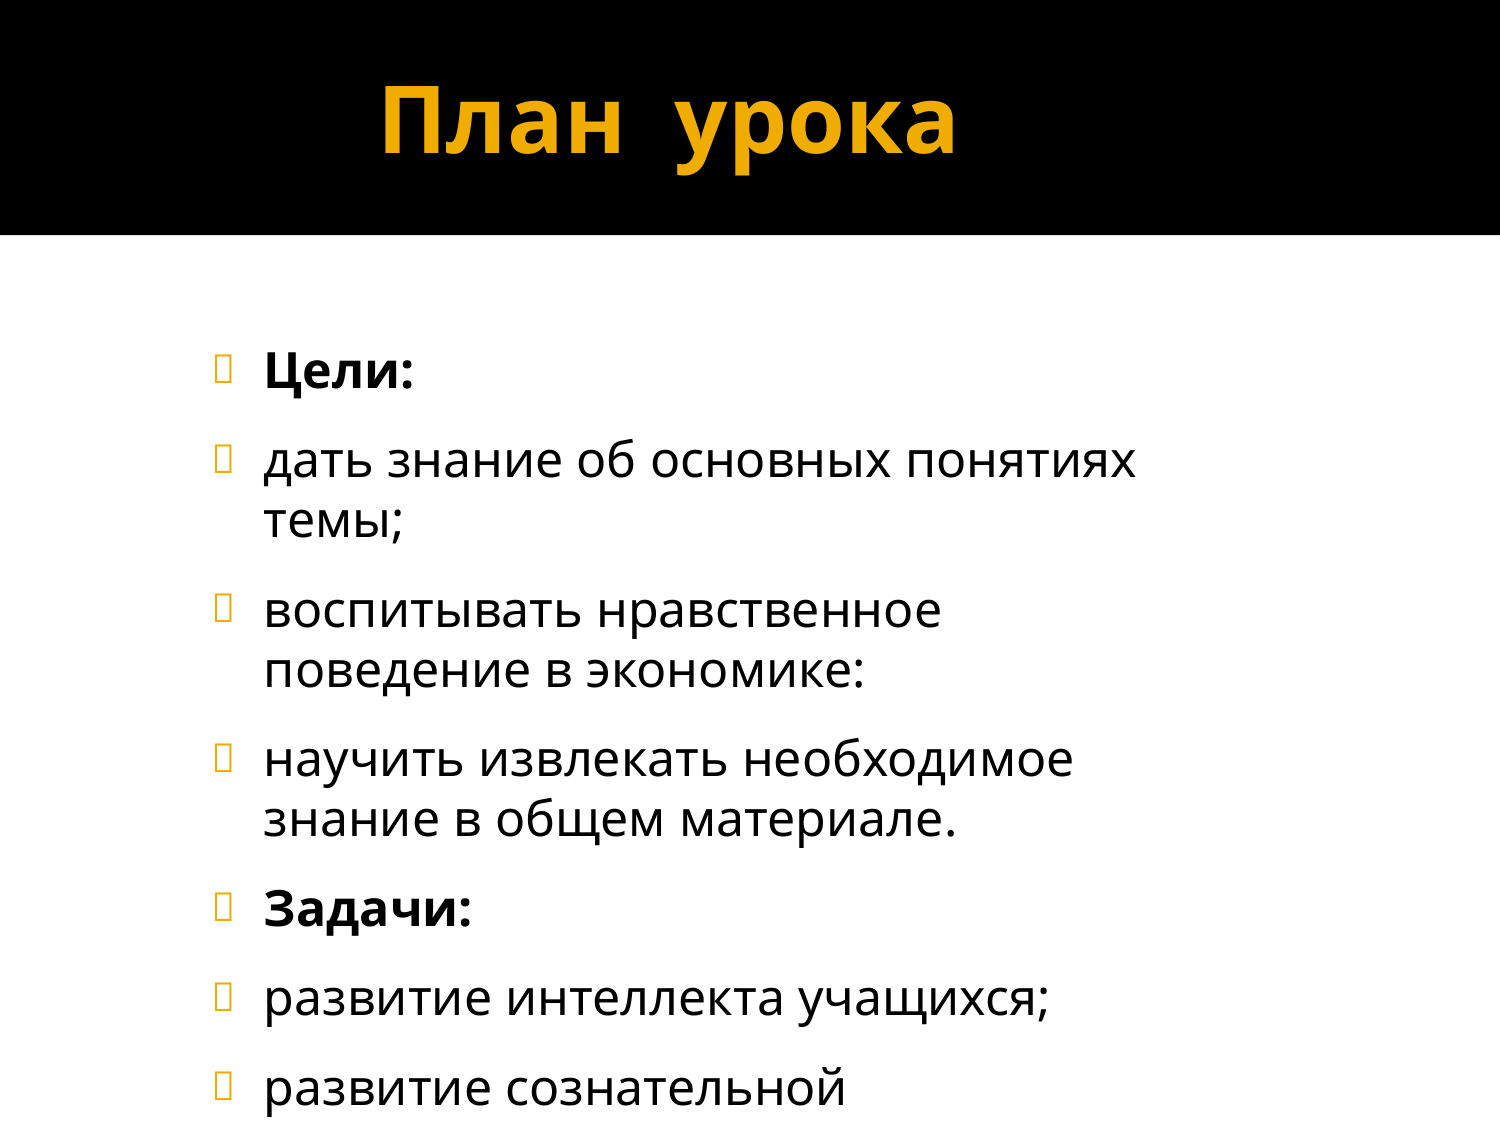

# План урока
Цели:
дать знание об основных понятиях темы;
воспитывать нравственное поведение в экономике:
научить извлекать необходимое знание в общем материале.
Задачи:
развитие интеллекта учащихся;
развитие сознательной дисциплины.